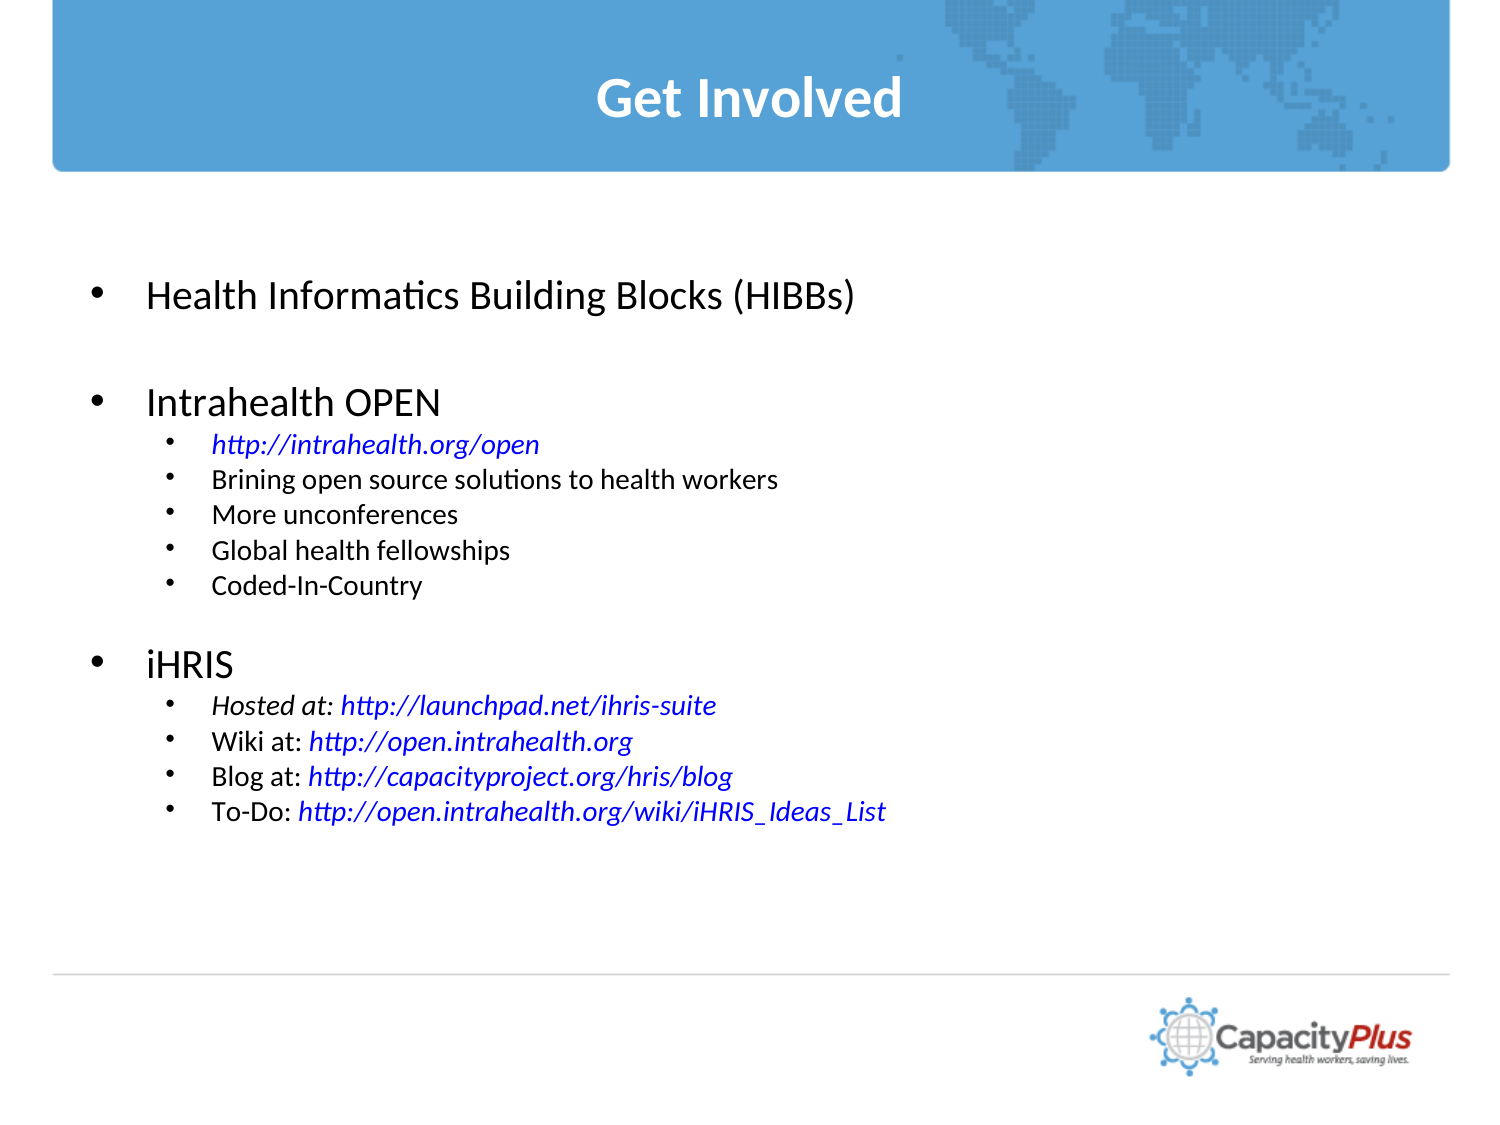

Get Involved
Health Informatics Building Blocks (HIBBs)
Intrahealth OPEN
http://intrahealth.org/open
Brining open source solutions to health workers
More unconferences
Global health fellowships
Coded-In-Country
iHRIS
Hosted at: http://launchpad.net/ihris-suite
Wiki at: http://open.intrahealth.org
Blog at: http://capacityproject.org/hris/blog
To-Do: http://open.intrahealth.org/wiki/iHRIS_Ideas_List